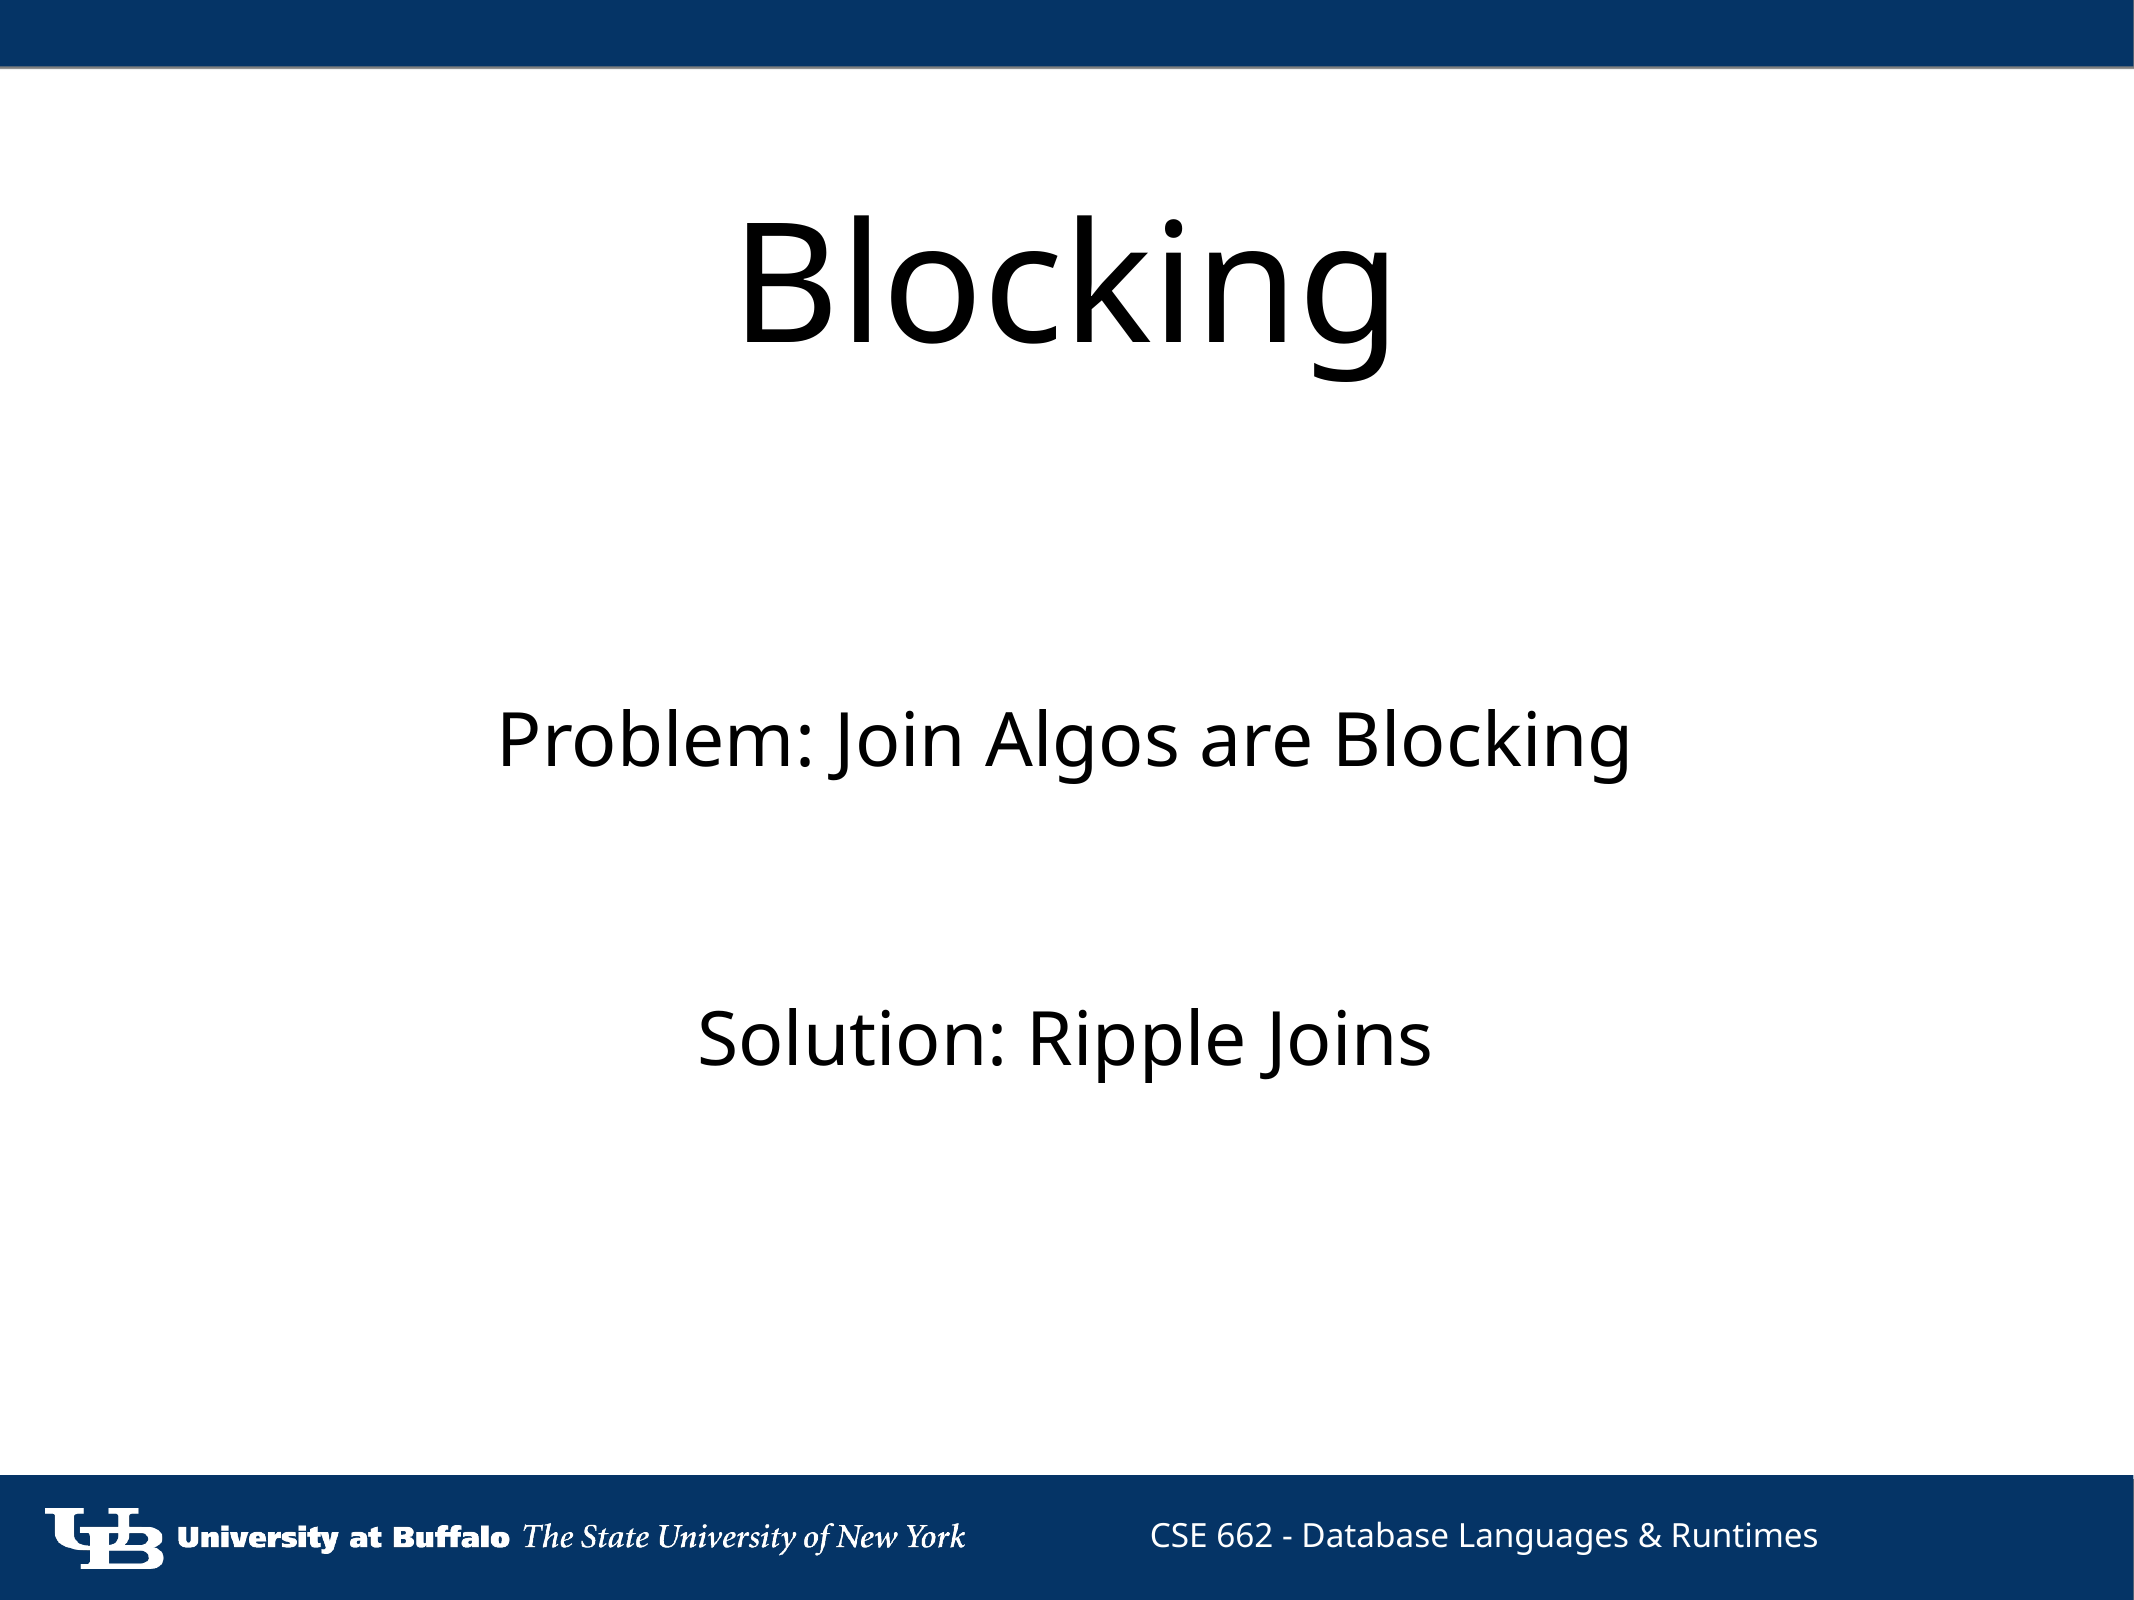

# Blocking
Problem: Join Algos are Blocking
Solution: Ripple Joins